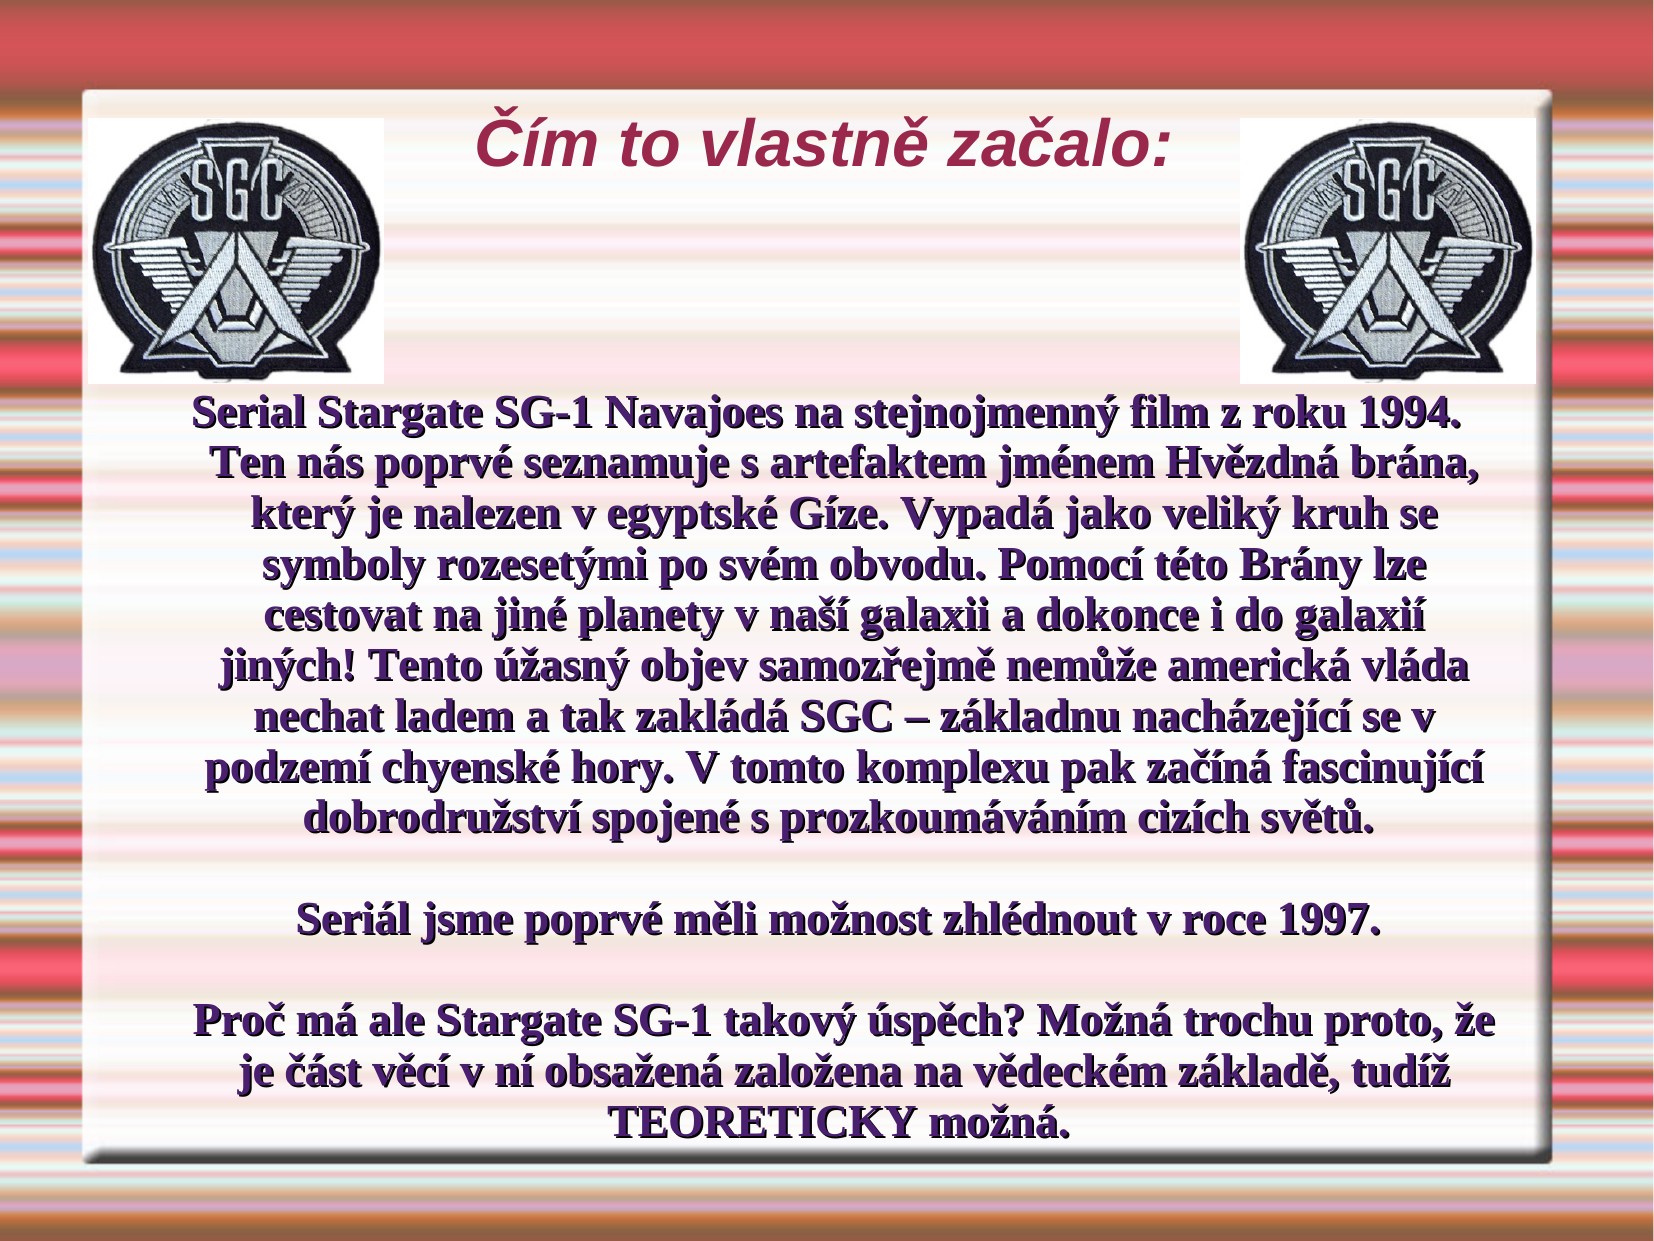

# Čím to vlastně začalo:
Serial Stargate SG-1 Navajoes na stejnojmenný film z roku 1994. Ten nás poprvé seznamuje s artefaktem jménem Hvězdná brána, který je nalezen v egyptské Gíze. Vypadá jako veliký kruh se symboly rozesetými po svém obvodu. Pomocí této Brány lze cestovat na jiné planety v naší galaxii a dokonce i do galaxií jiných! Tento úžasný objev samozřejmě nemůže americká vláda nechat ladem a tak zakládá SGC – základnu nacházející se v podzemí chyenské hory. V tomto komplexu pak začíná fascinující dobrodružství spojené s prozkoumáváním cizích světů. 
Seriál jsme poprvé měli možnost zhlédnout v roce 1997. 
Proč má ale Stargate SG-1 takový úspěch? Možná trochu proto, že je část věcí v ní obsažená založena na vědeckém základě, tudíž TEORETICKY možná.